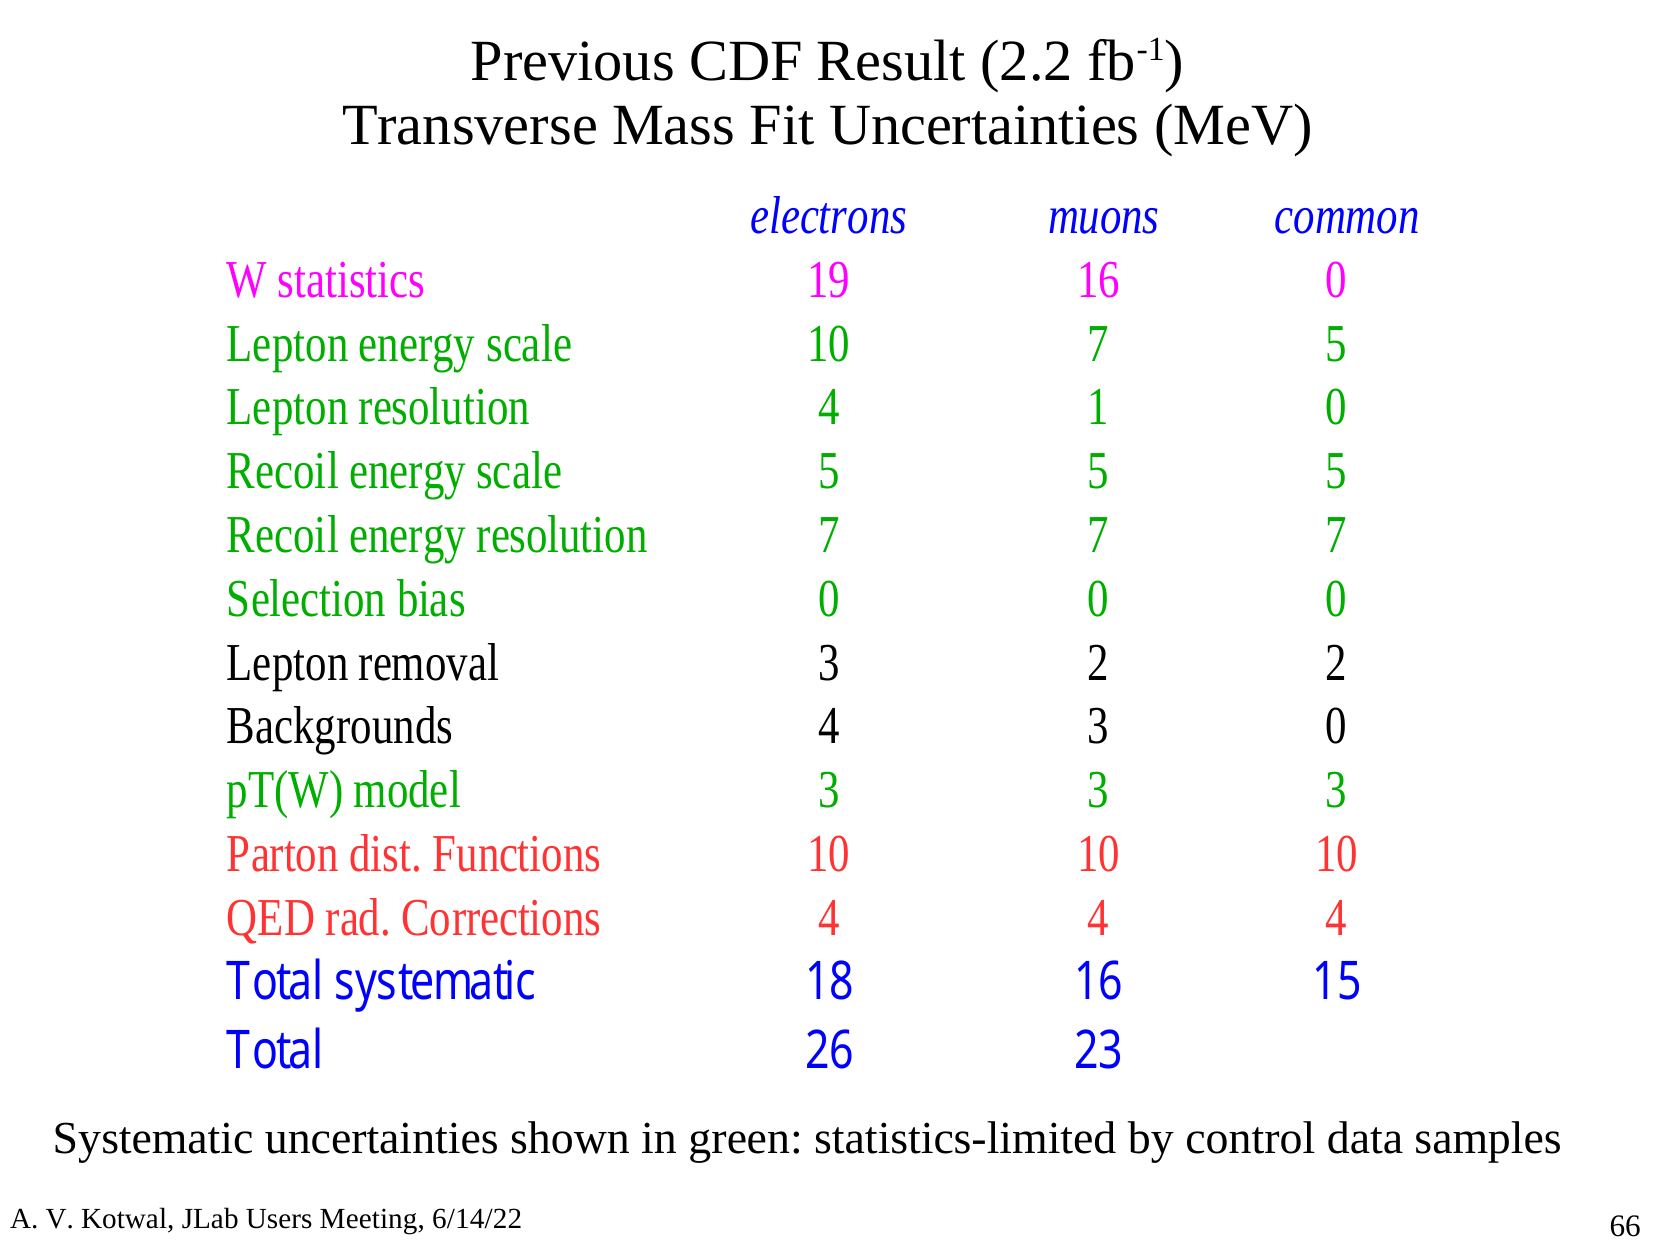

# Previous CDF Result (2.2 fb-1) Transverse Mass Fit Uncertainties (MeV)
Systematic uncertainties shown in green: statistics-limited by control data samples
A. V. Kotwal, JLab Users Meeting, 6/14/22